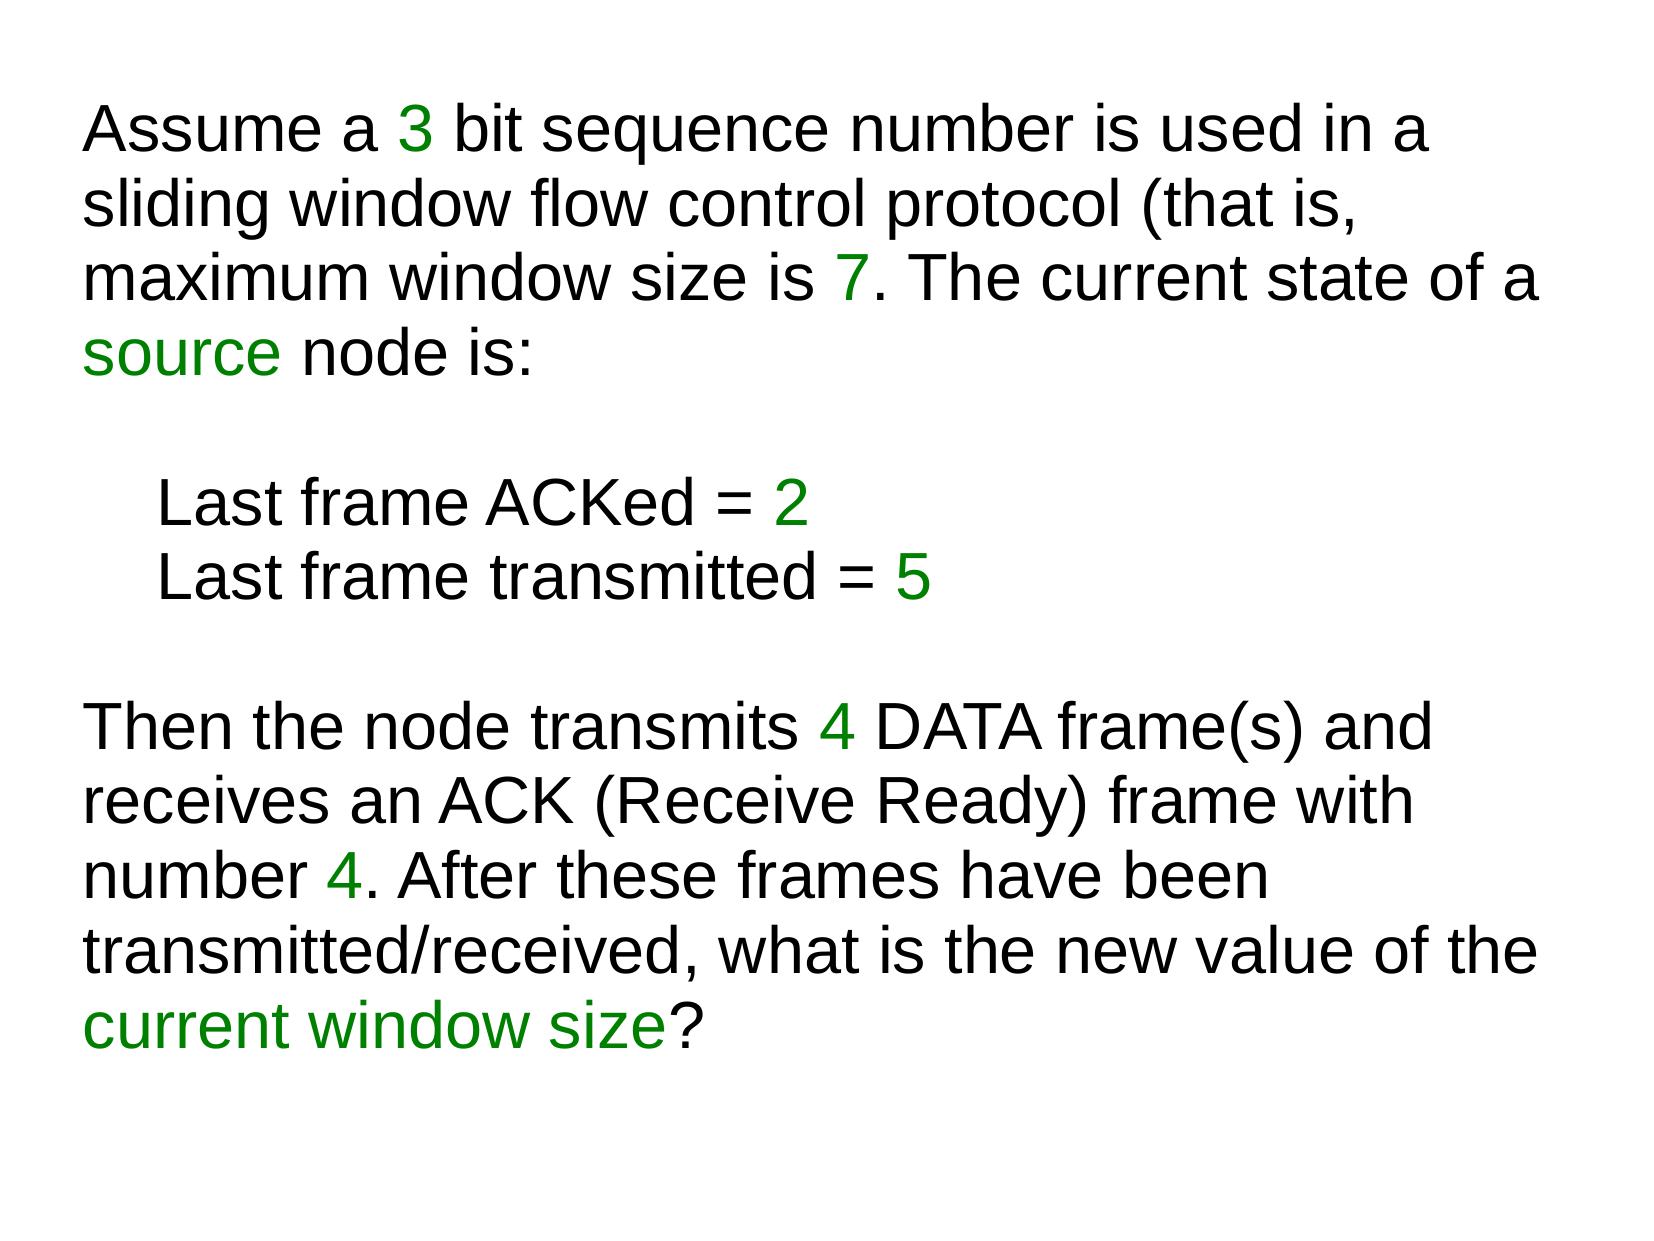

# Assume a 3 bit sequence number is used in a sliding window flow control protocol (that is, maximum window size is 7. The current state of a source node is:
 Last frame ACKed = 2
 Last frame transmitted = 5
Then the node transmits 4 DATA frame(s) and receives an ACK (Receive Ready) frame with number 4. After these frames have been transmitted/received, what is the new value of the current window size?